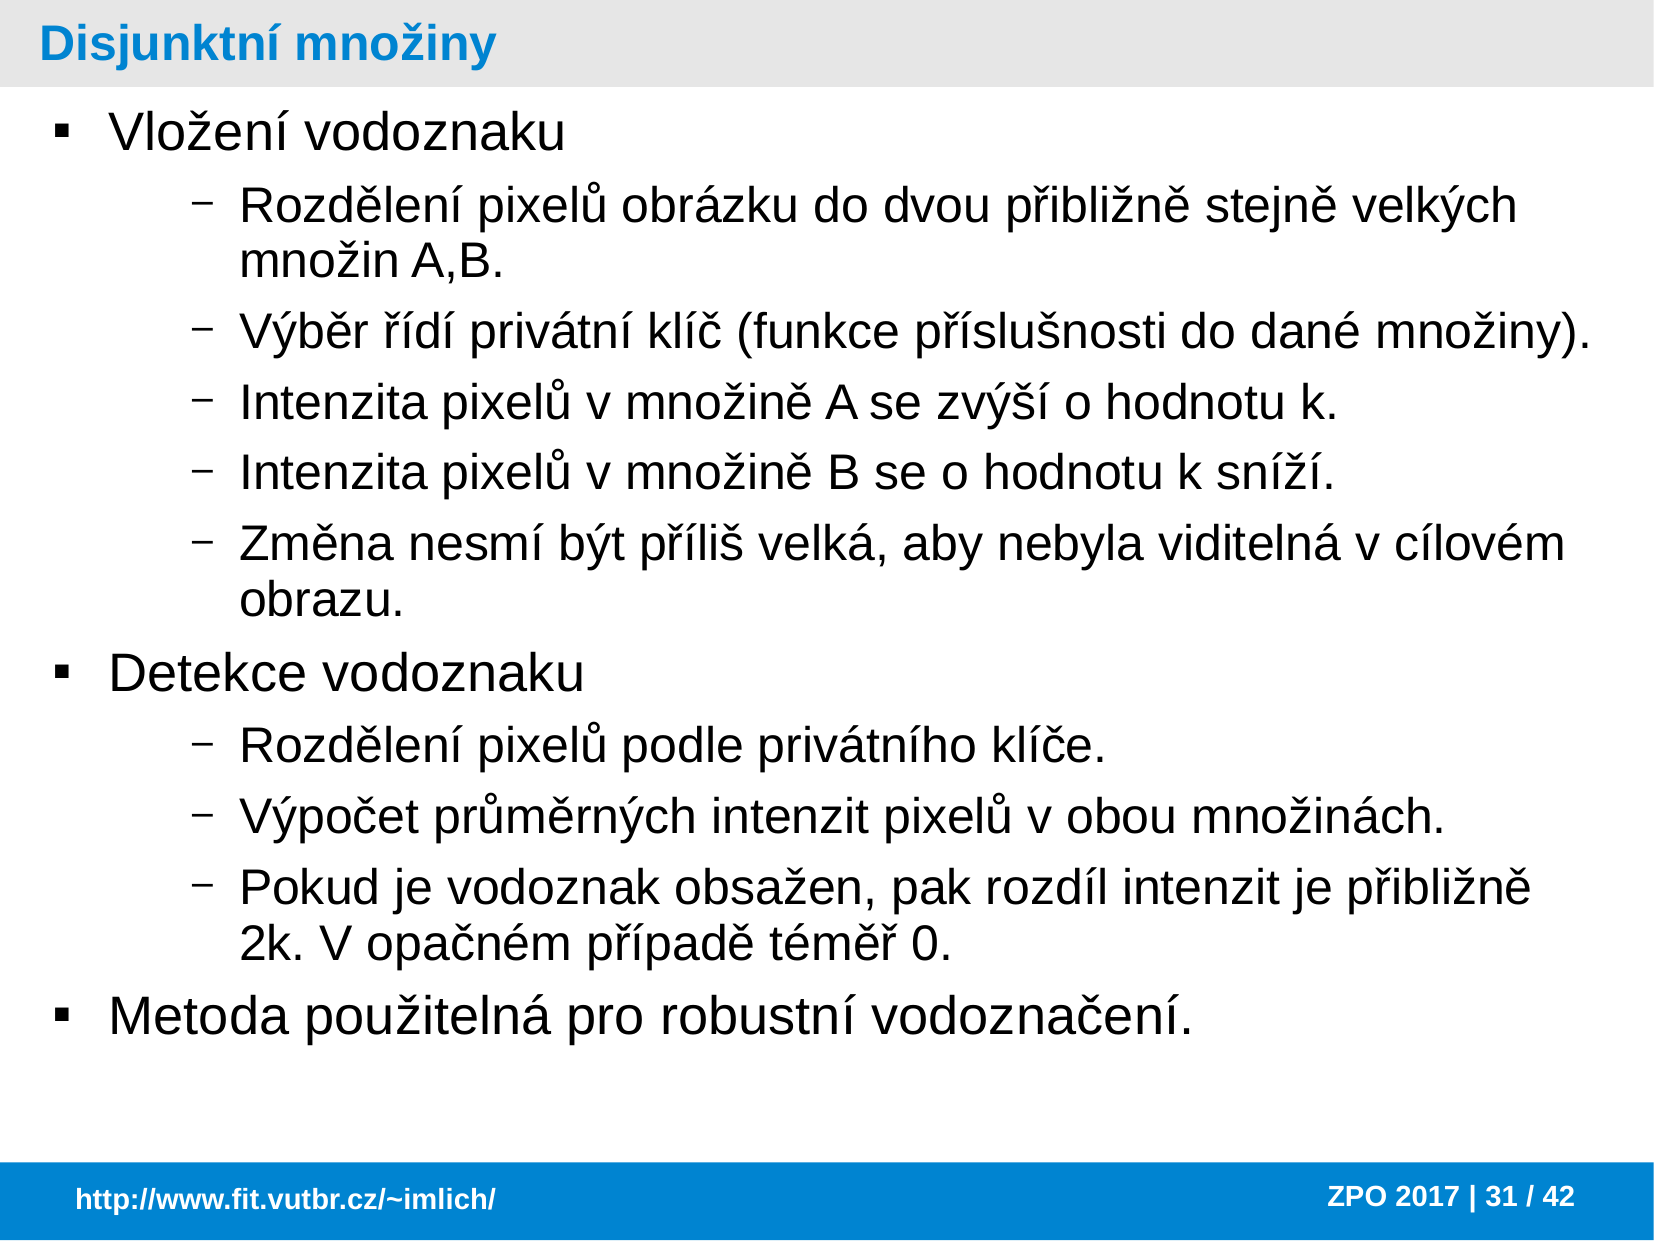

# Disjunktní množiny
Vložení vodoznaku
Rozdělení pixelů obrázku do dvou přibližně stejně velkých množin A,B.
Výběr řídí privátní klíč (funkce příslušnosti do dané množiny).
Intenzita pixelů v množině A se zvýší o hodnotu k.
Intenzita pixelů v množině B se o hodnotu k sníží.
Změna nesmí být příliš velká, aby nebyla viditelná v cílovém obrazu.
Detekce vodoznaku
Rozdělení pixelů podle privátního klíče.
Výpočet průměrných intenzit pixelů v obou množinách.
Pokud je vodoznak obsažen, pak rozdíl intenzit je přibližně 2k. V opačném případě téměř 0.
Metoda použitelná pro robustní vodoznačení.